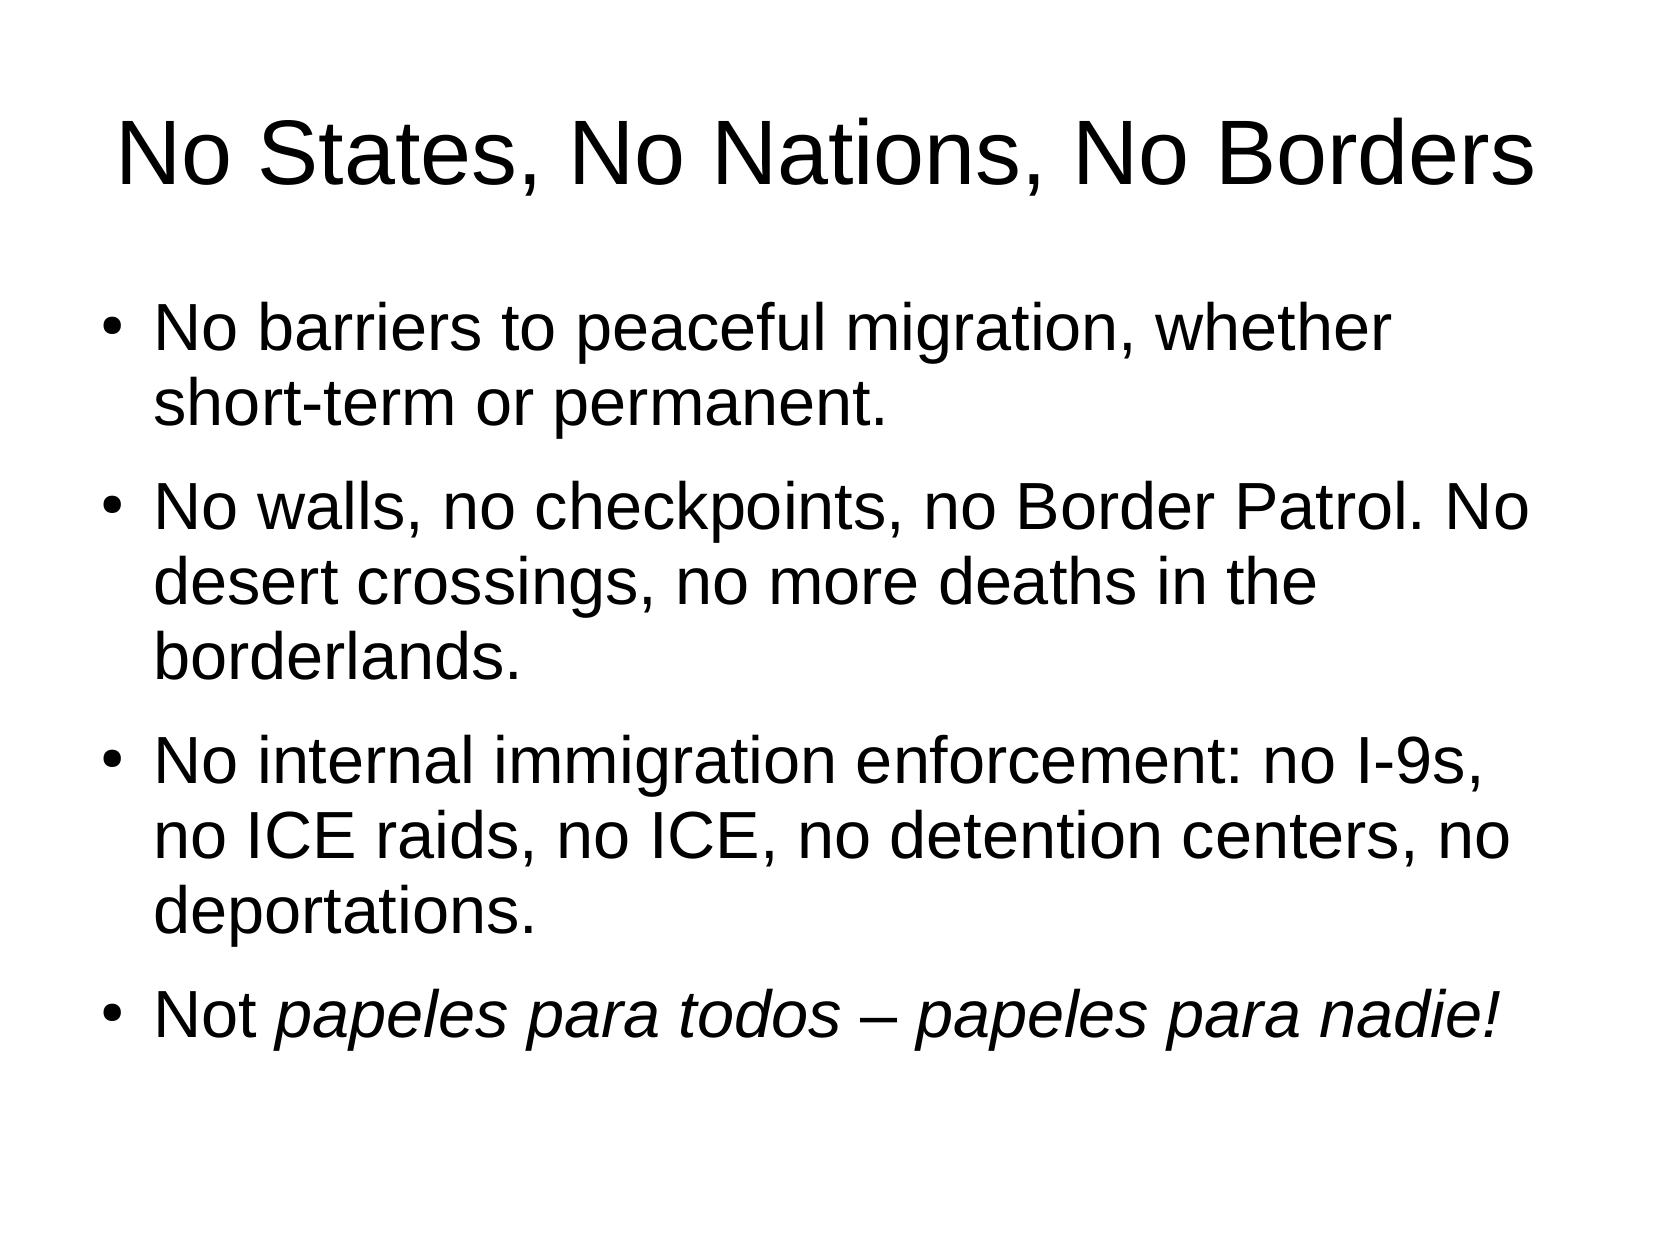

# No States, No Nations, No Borders
No barriers to peaceful migration, whether short-term or permanent.
No walls, no checkpoints, no Border Patrol. No desert crossings, no more deaths in the borderlands.
No internal immigration enforcement: no I-9s, no ICE raids, no ICE, no detention centers, no deportations.
Not papeles para todos – papeles para nadie!